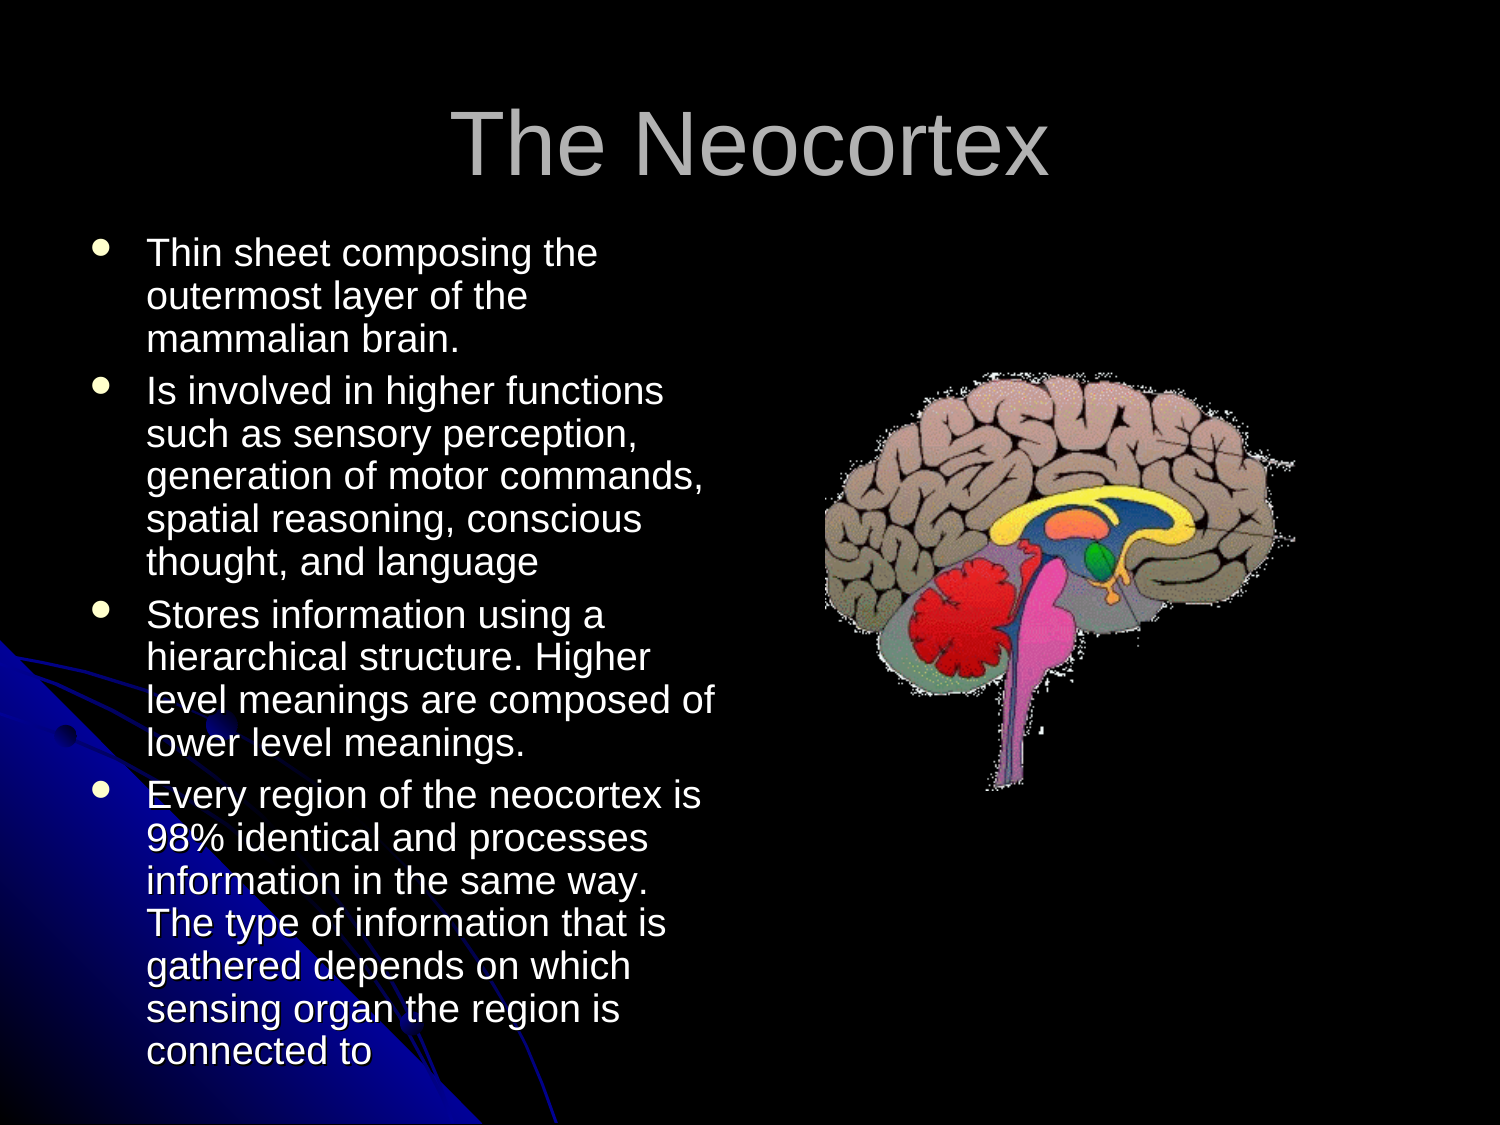

# The Neocortex
Thin sheet composing the outermost layer of the mammalian brain.
Is involved in higher functions such as sensory perception, generation of motor commands, spatial reasoning, conscious thought, and language
Stores information using a hierarchical structure. Higher level meanings are composed of lower level meanings.
Every region of the neocortex is 98% identical and processes information in the same way. The type of information that is gathered depends on which sensing organ the region is connected to